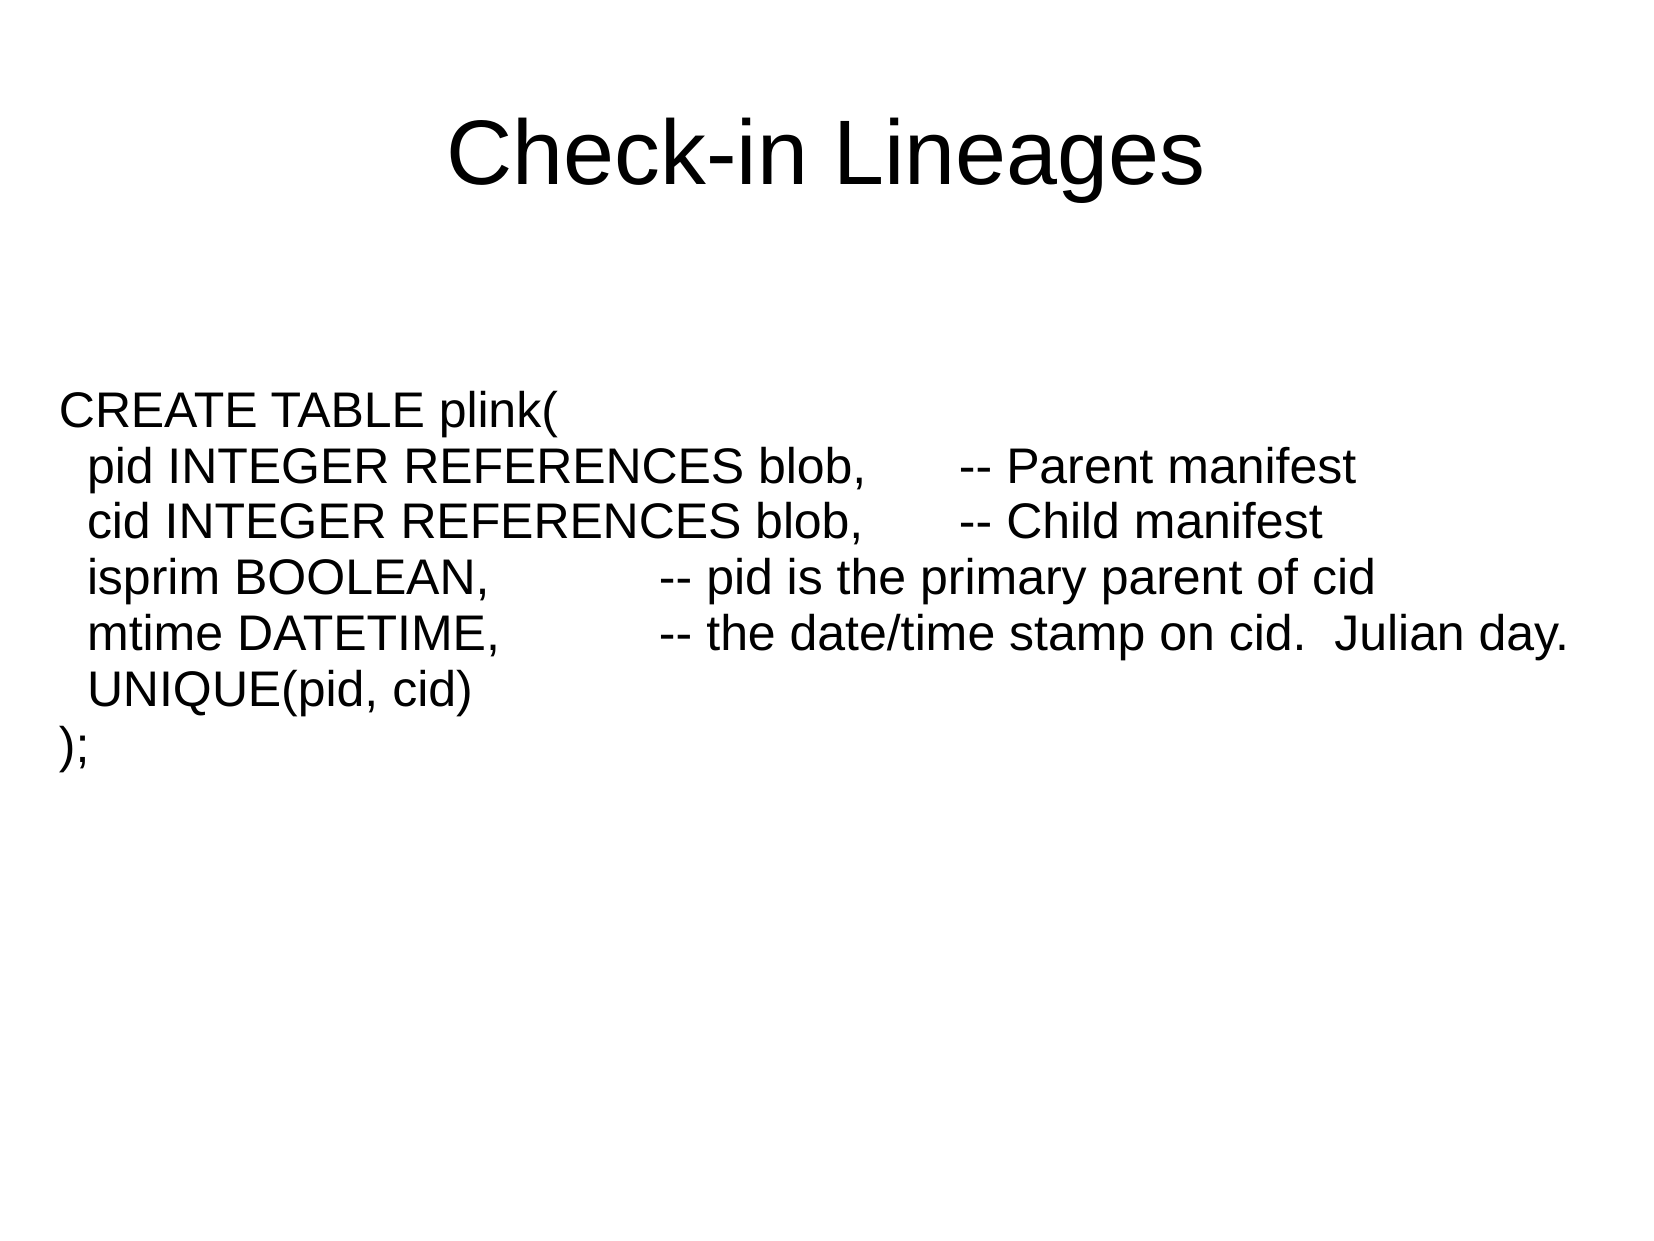

# Check-in Lineages
CREATE TABLE plink(
 pid INTEGER REFERENCES blob, 	-- Parent manifest
 cid INTEGER REFERENCES blob, 	-- Child manifest
 isprim BOOLEAN, 	-- pid is the primary parent of cid
 mtime DATETIME, 	-- the date/time stamp on cid. Julian day.
 UNIQUE(pid, cid)
);